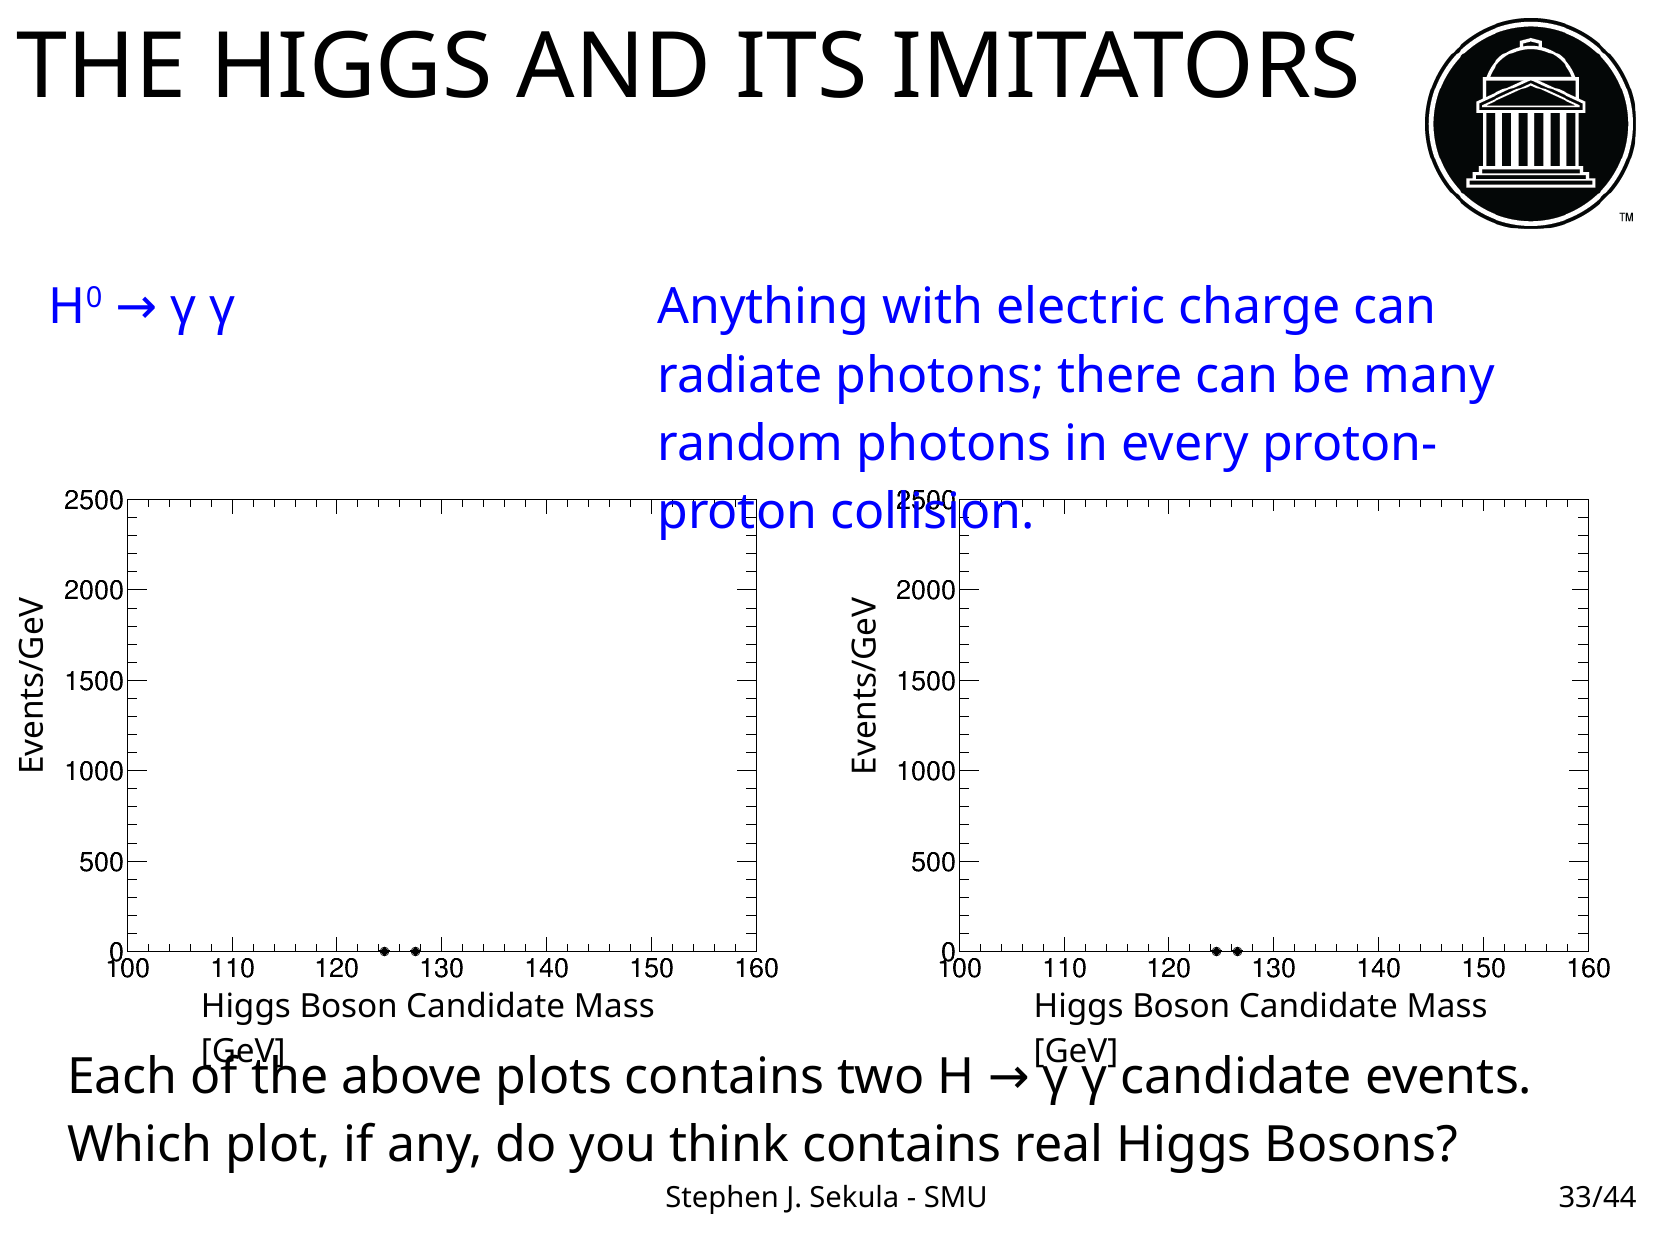

# THE HIGGS AND ITS IMITATORS
H0 → γ γ
Anything with electric charge can radiate photons; there can be many random photons in every proton-proton collision.
Events/GeV
Events/GeV
Higgs Boson Candidate Mass [GeV]
Higgs Boson Candidate Mass [GeV]
Each of the above plots contains two H → γ γ candidate events. Which plot, if any, do you think contains real Higgs Bosons?
33
Stephen J. Sekula - SMU